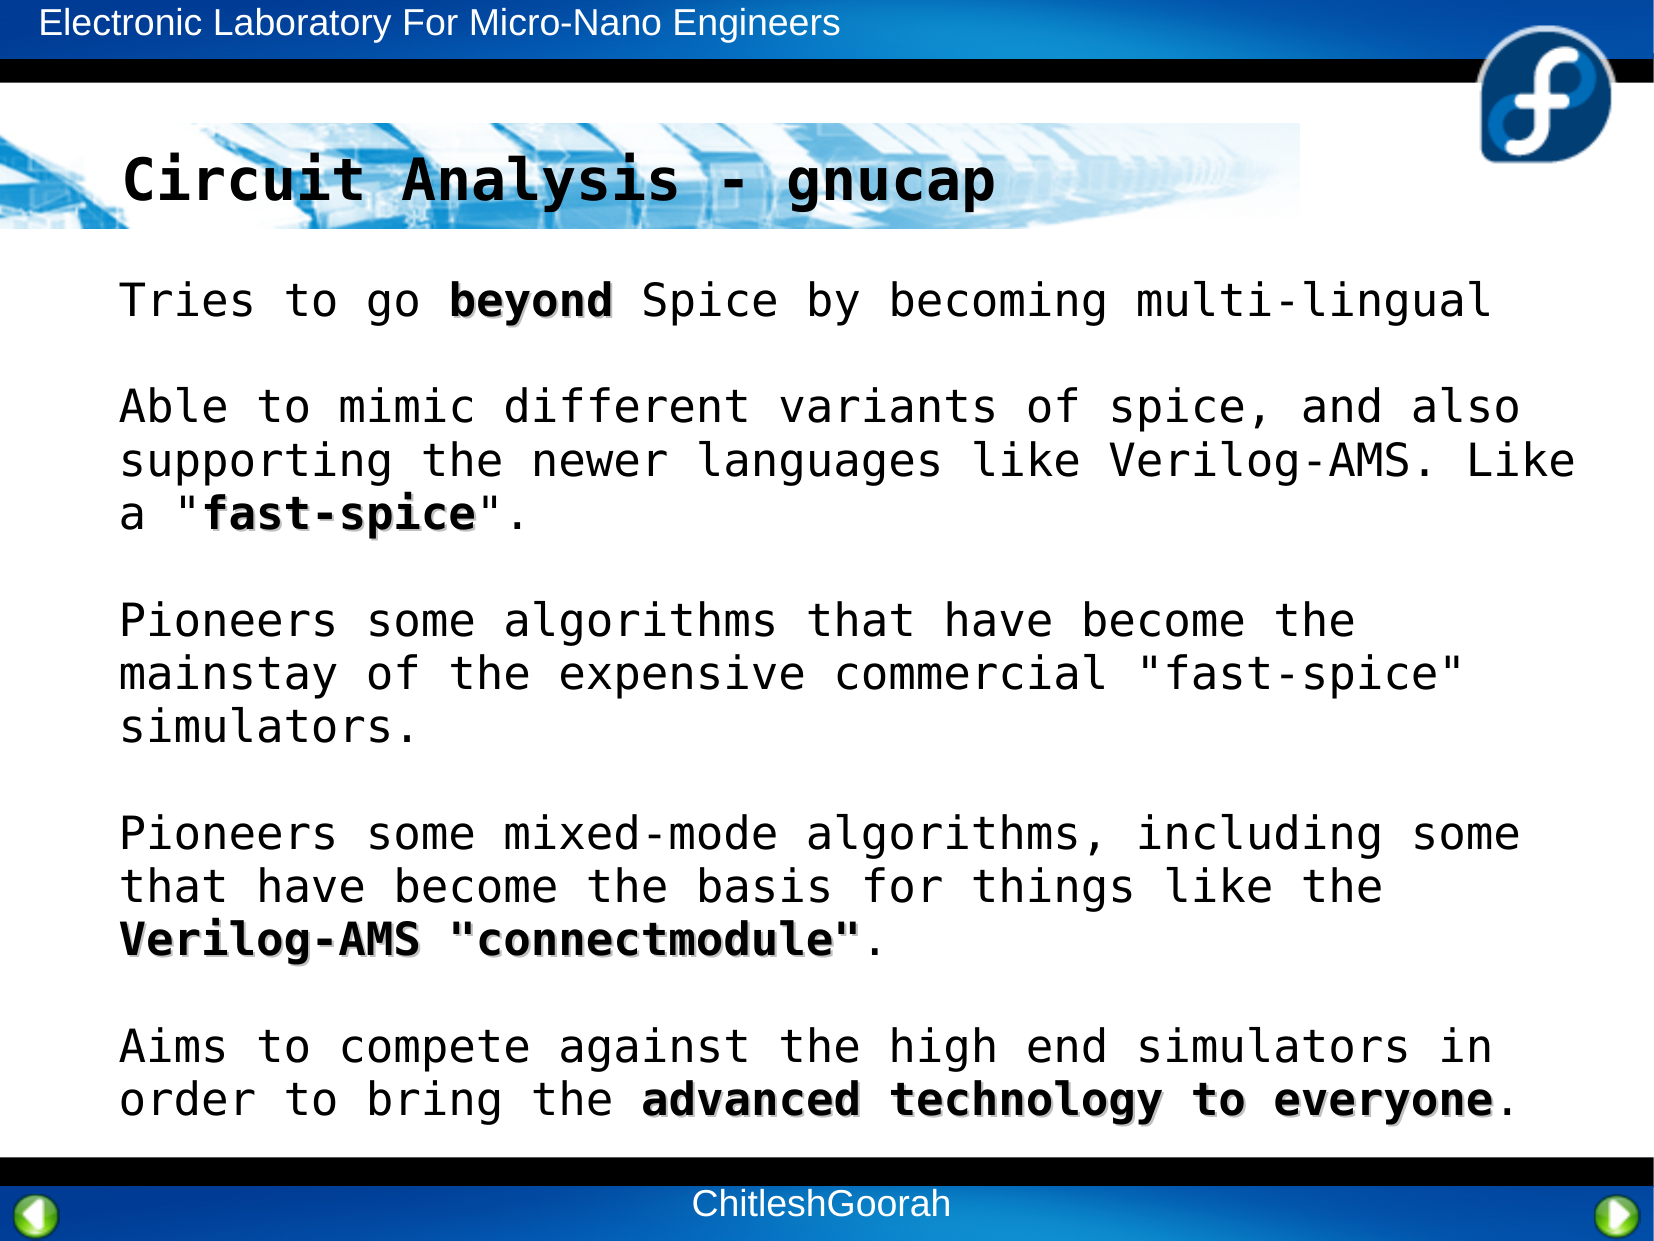

Circuit Analysis - gnucap
Tries to go beyond Spice by becoming multi-lingual
Able to mimic different variants of spice, and also supporting the newer languages like Verilog-AMS. Like a "fast-spice".
Pioneers some algorithms that have become the mainstay of the expensive commercial "fast-spice" simulators.
Pioneers some mixed-mode algorithms, including some that have become the basis for things like the Verilog-AMS "connectmodule".
Aims to compete against the high end simulators in order to bring the advanced technology to everyone.